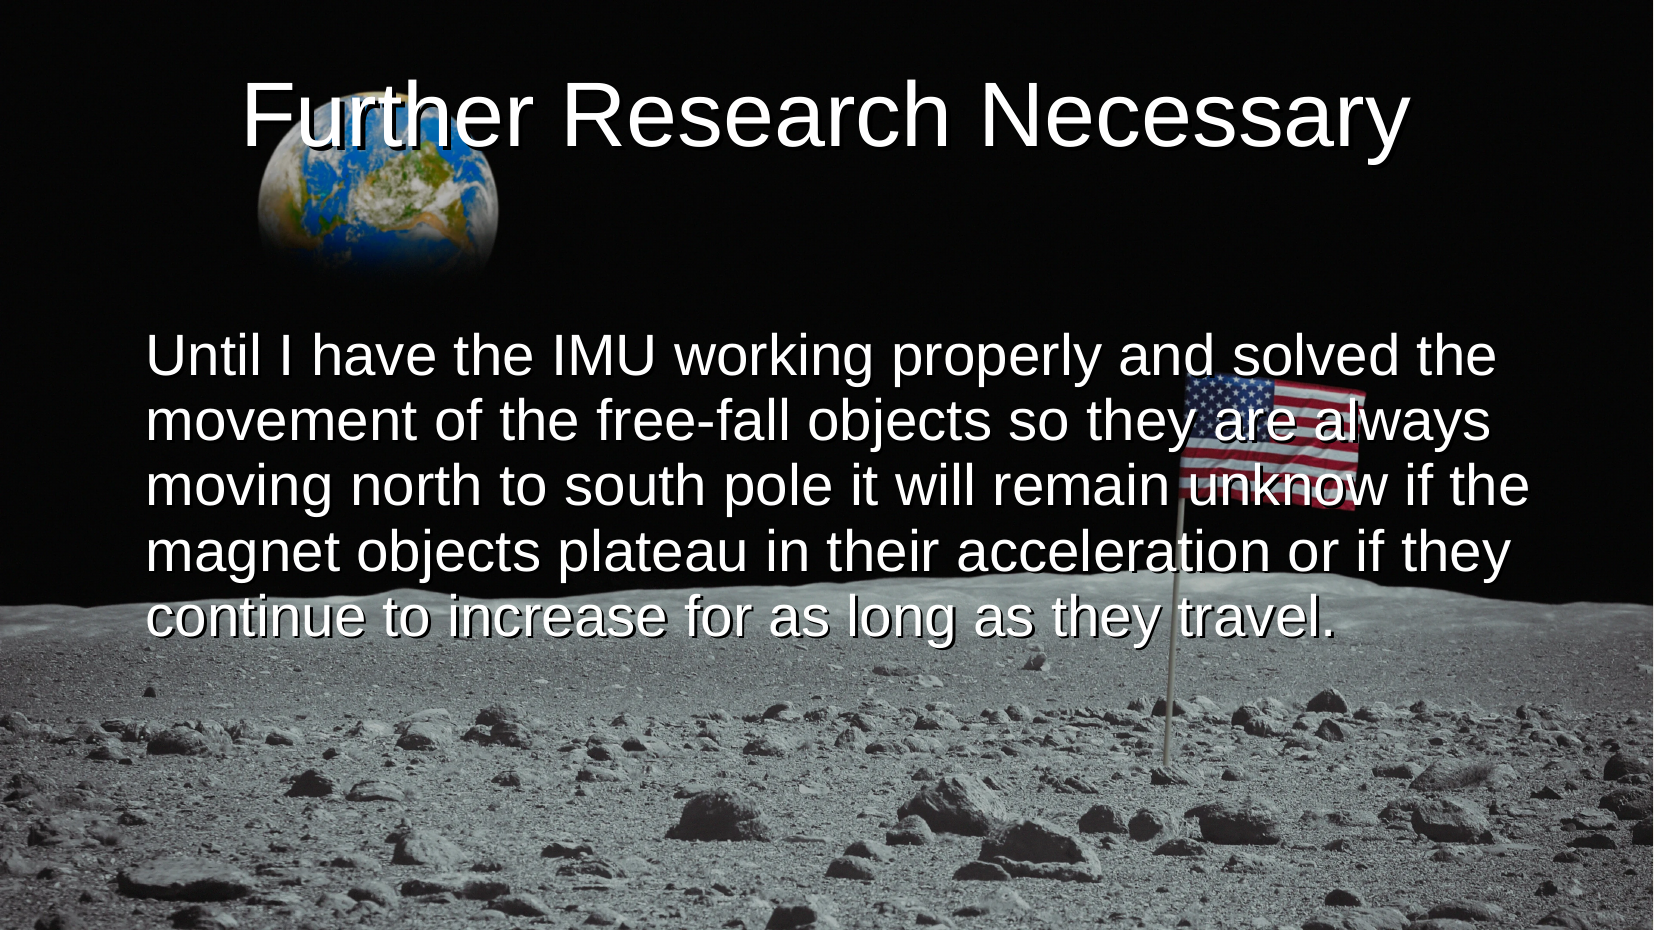

# Further Research Necessary
Until I have the IMU working properly and solved the movement of the free-fall objects so they are always moving north to south pole it will remain unknow if the magnet objects plateau in their acceleration or if they continue to increase for as long as they travel.